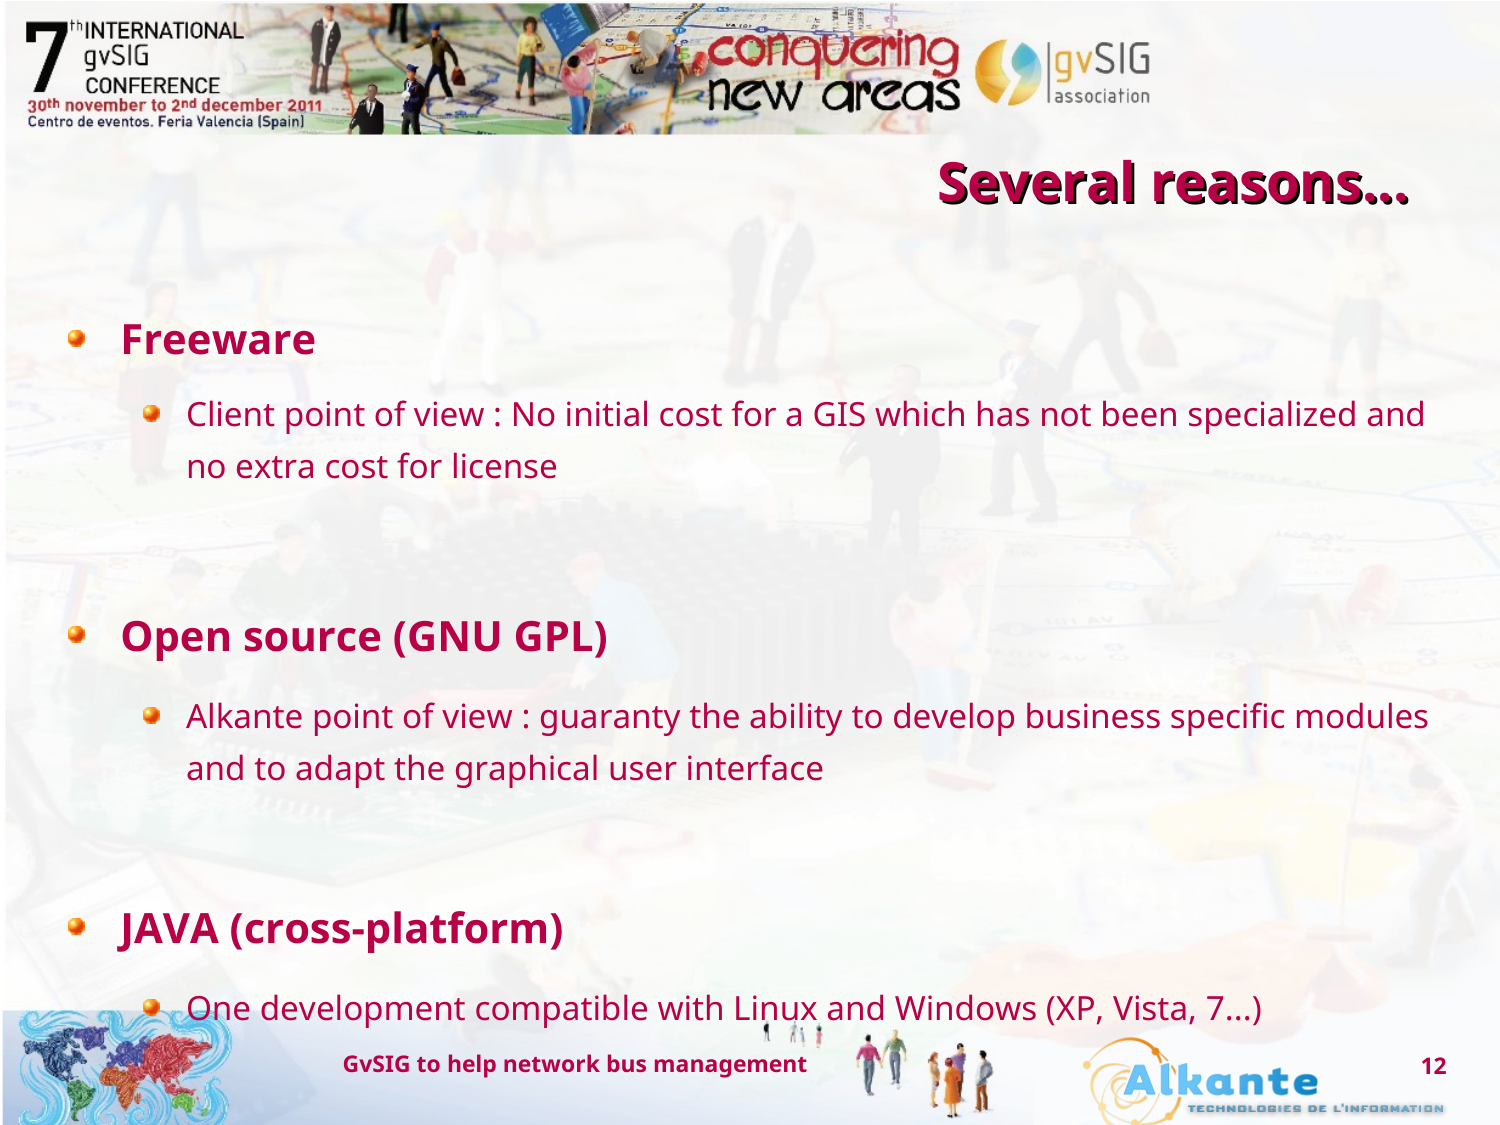

# Several reasons...
Freeware
Client point of view : No initial cost for a GIS which has not been specialized and no extra cost for license
Open source (GNU GPL)
Alkante point of view : guaranty the ability to develop business specific modules and to adapt the graphical user interface
JAVA (cross-platform)
One development compatible with Linux and Windows (XP, Vista, 7...)
GvSIG to help network bus management
12